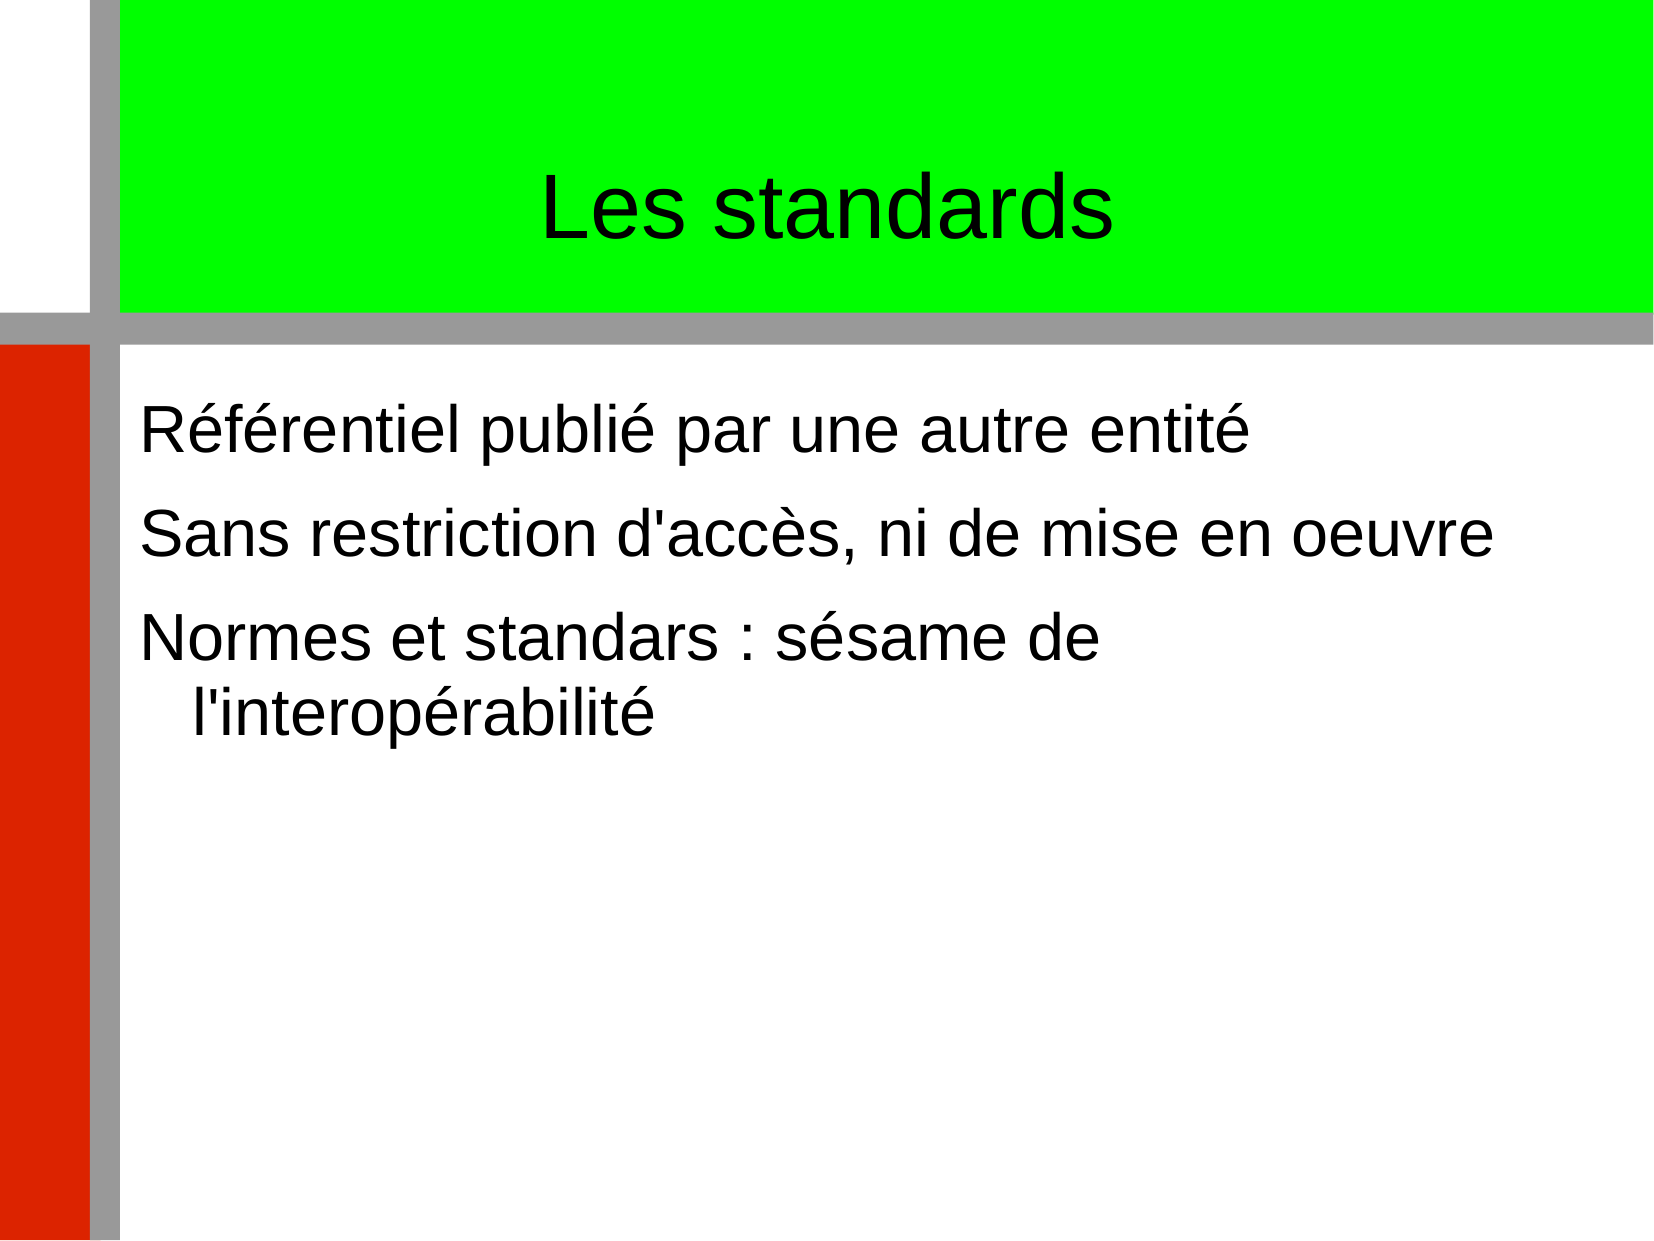

# Les standards
Référentiel publié par une autre entité
Sans restriction d'accès, ni de mise en oeuvre
Normes et standars : sésame de l'interopérabilité